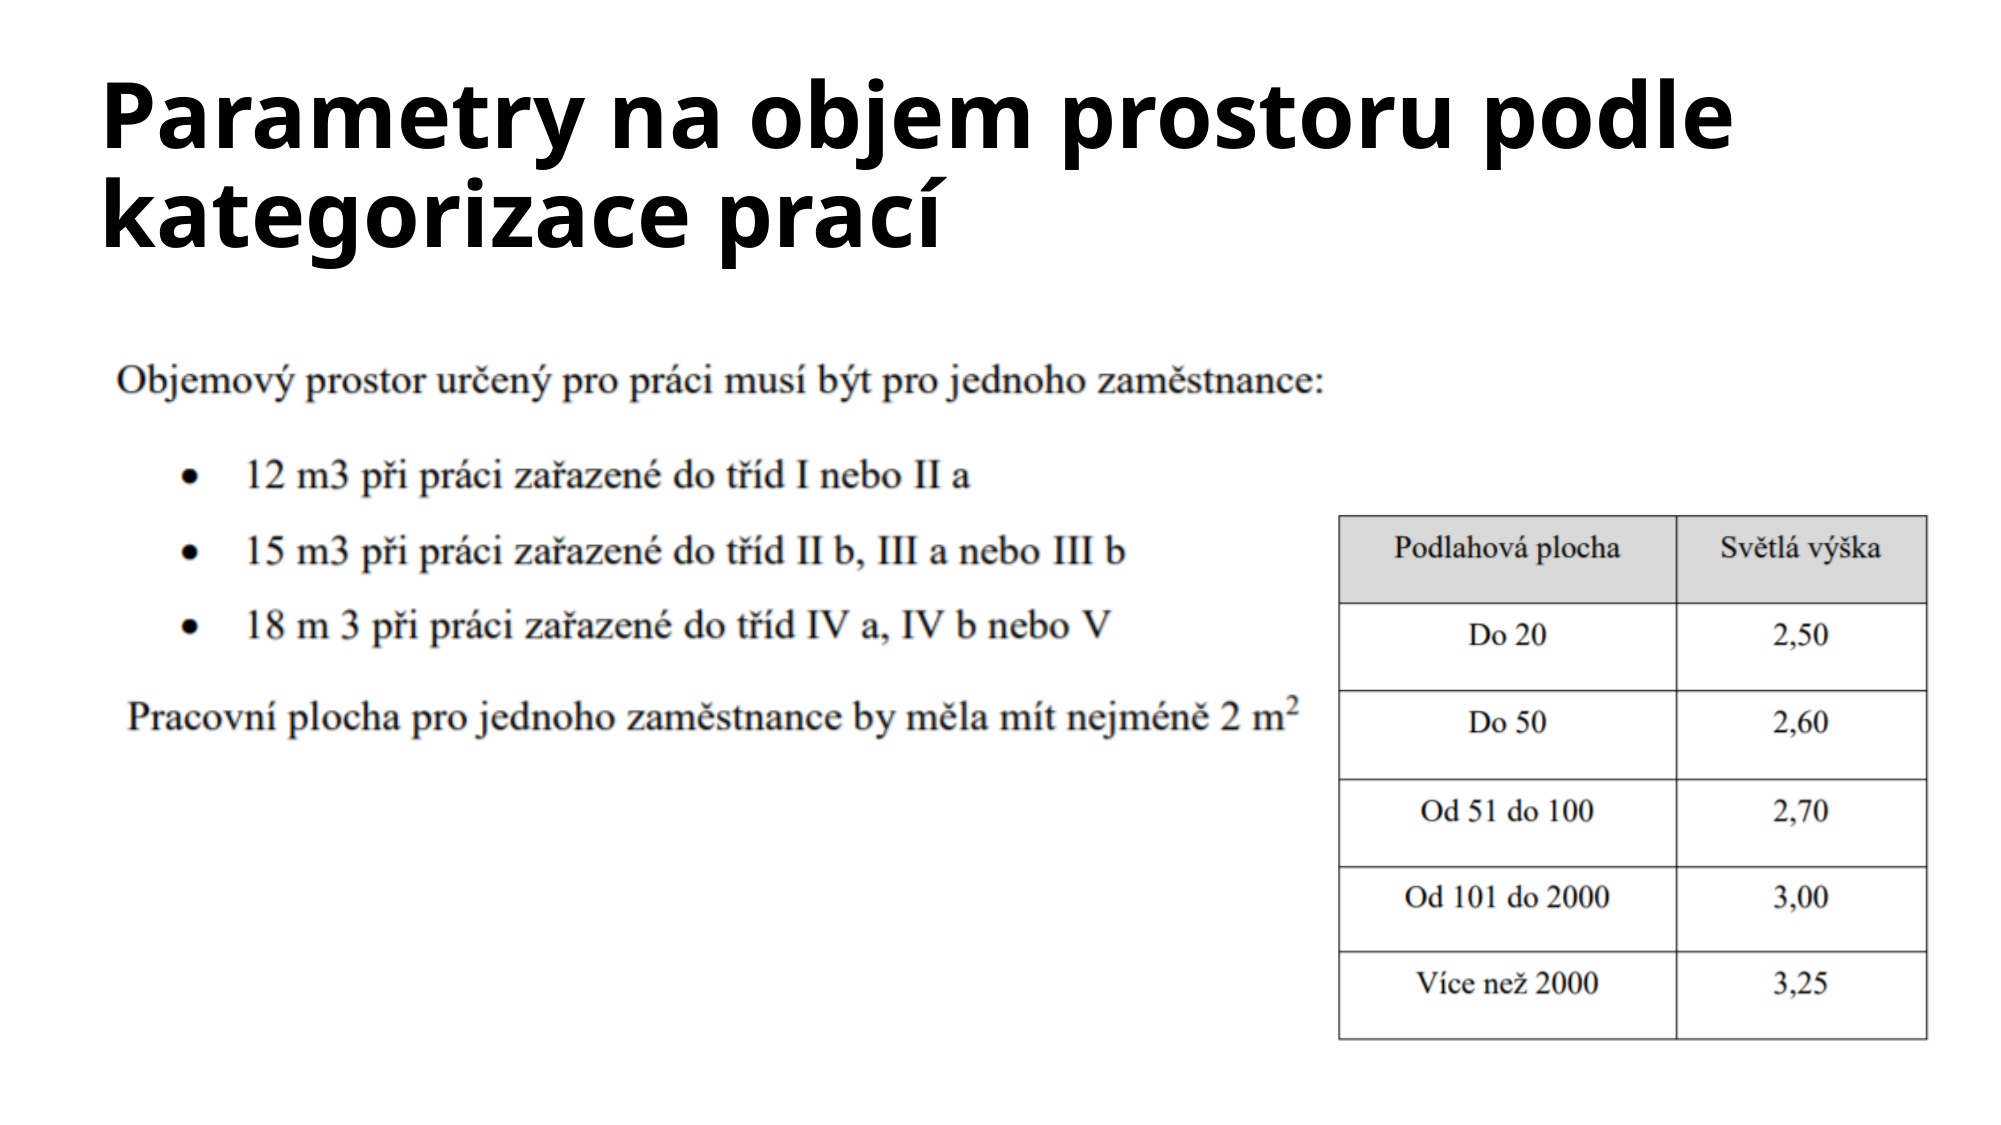

# Parametry na objem prostoru podle kategorizace prací